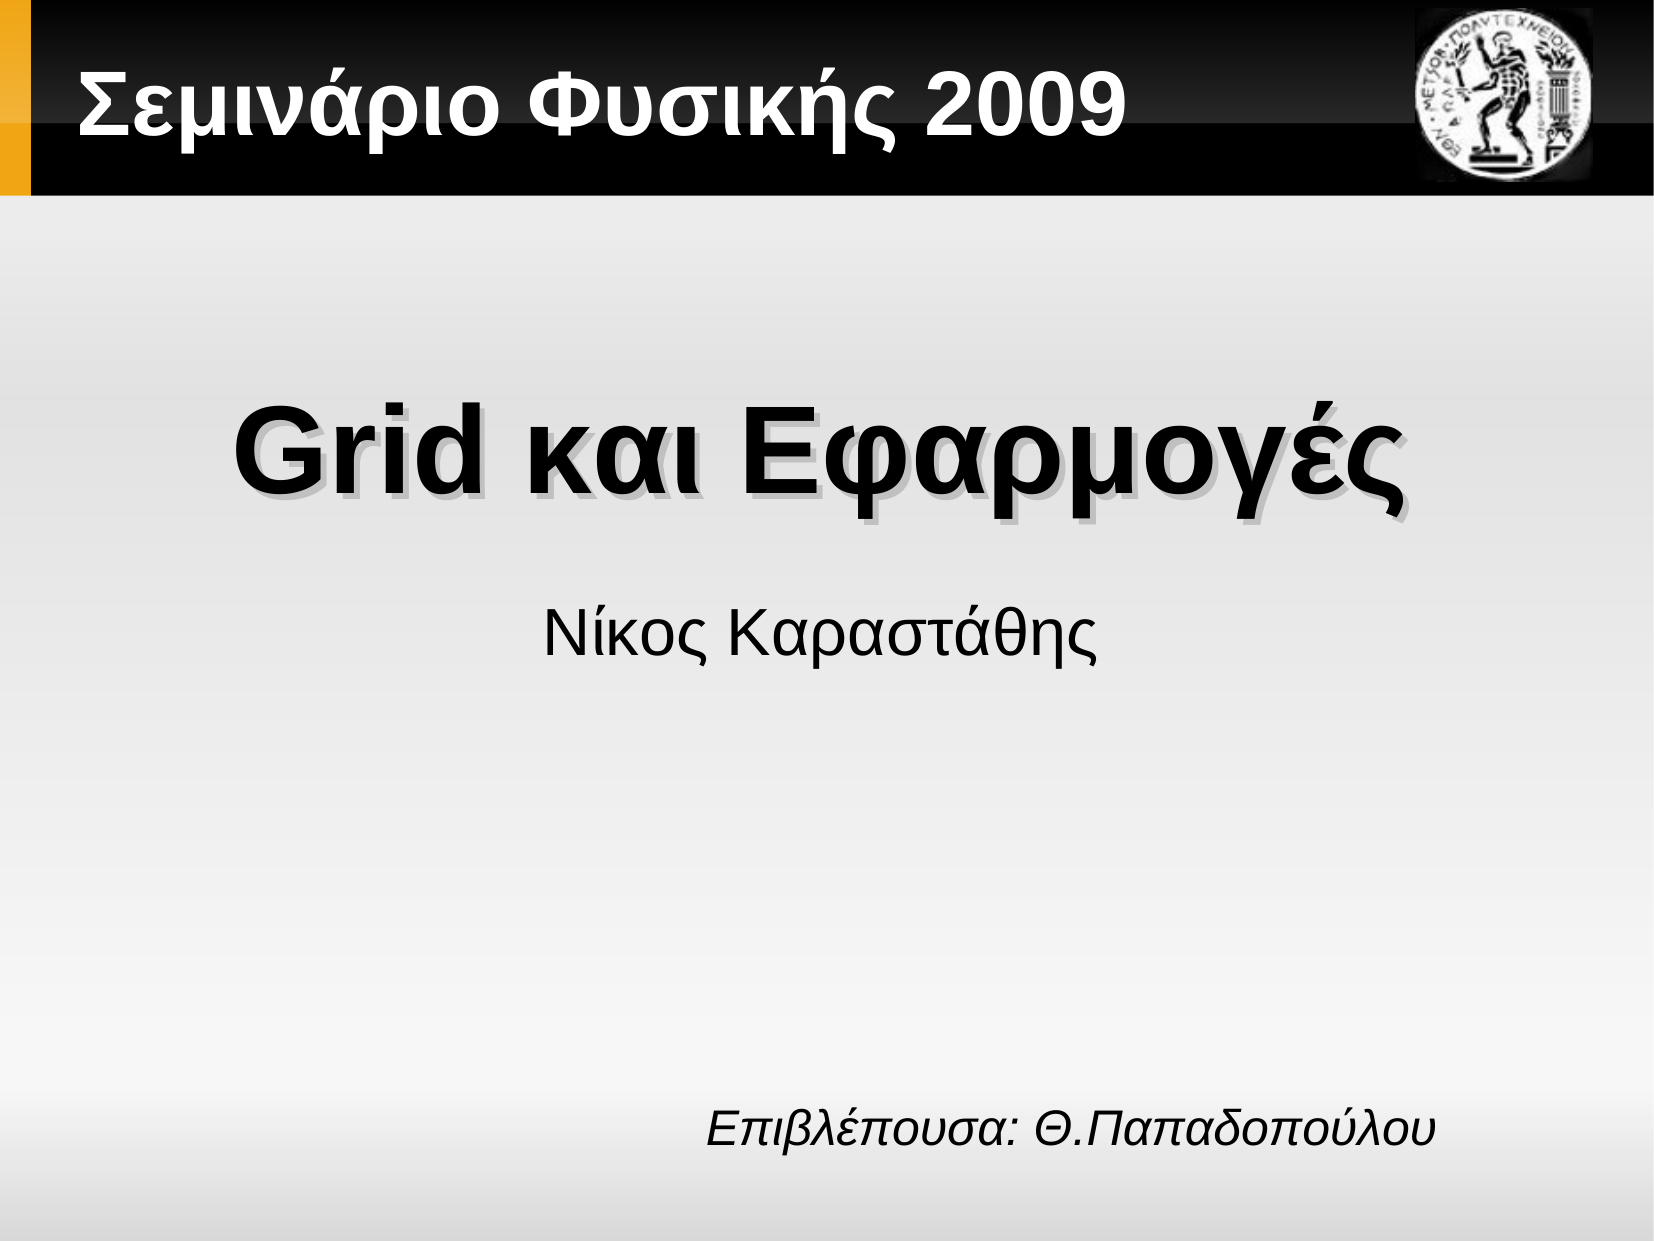

# Σεμινάριο Φυσικής 2009
Grid και Εφαρμογές
Νίκος Καραστάθης
Επιβλέπουσα: Θ.Παπαδοπούλου